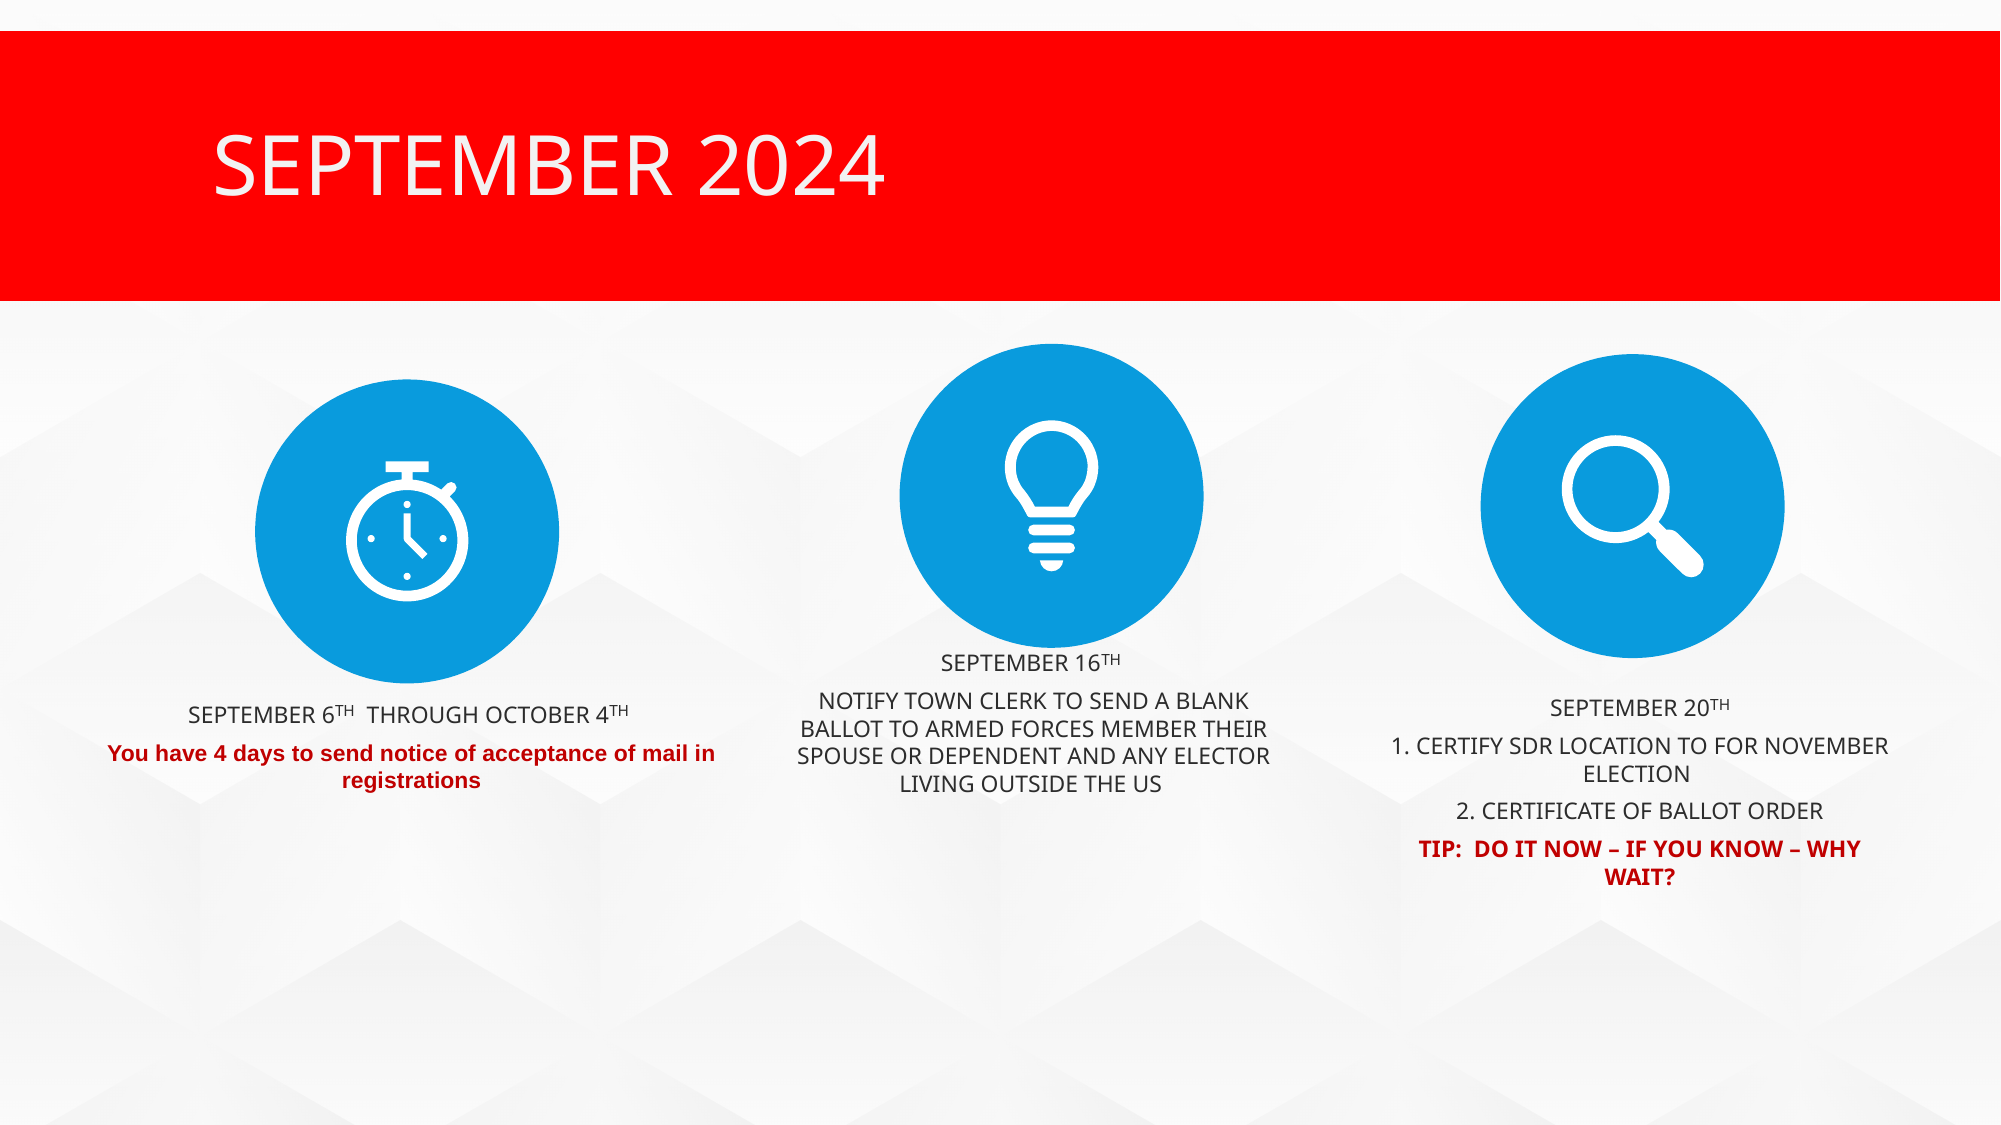

# September 2024
September 16th
Notify town Clerk to send a blank ballot to armed forces member their spouse or dependent and any elector living outside the US
September 20th
1. Certify SDR Location to for November Election
2. Certificate of Ballot Order
TIP: Do it now – if you know – why wait?
September 6th through October 4th
You have 4 days to send notice of acceptance of mail in registrations